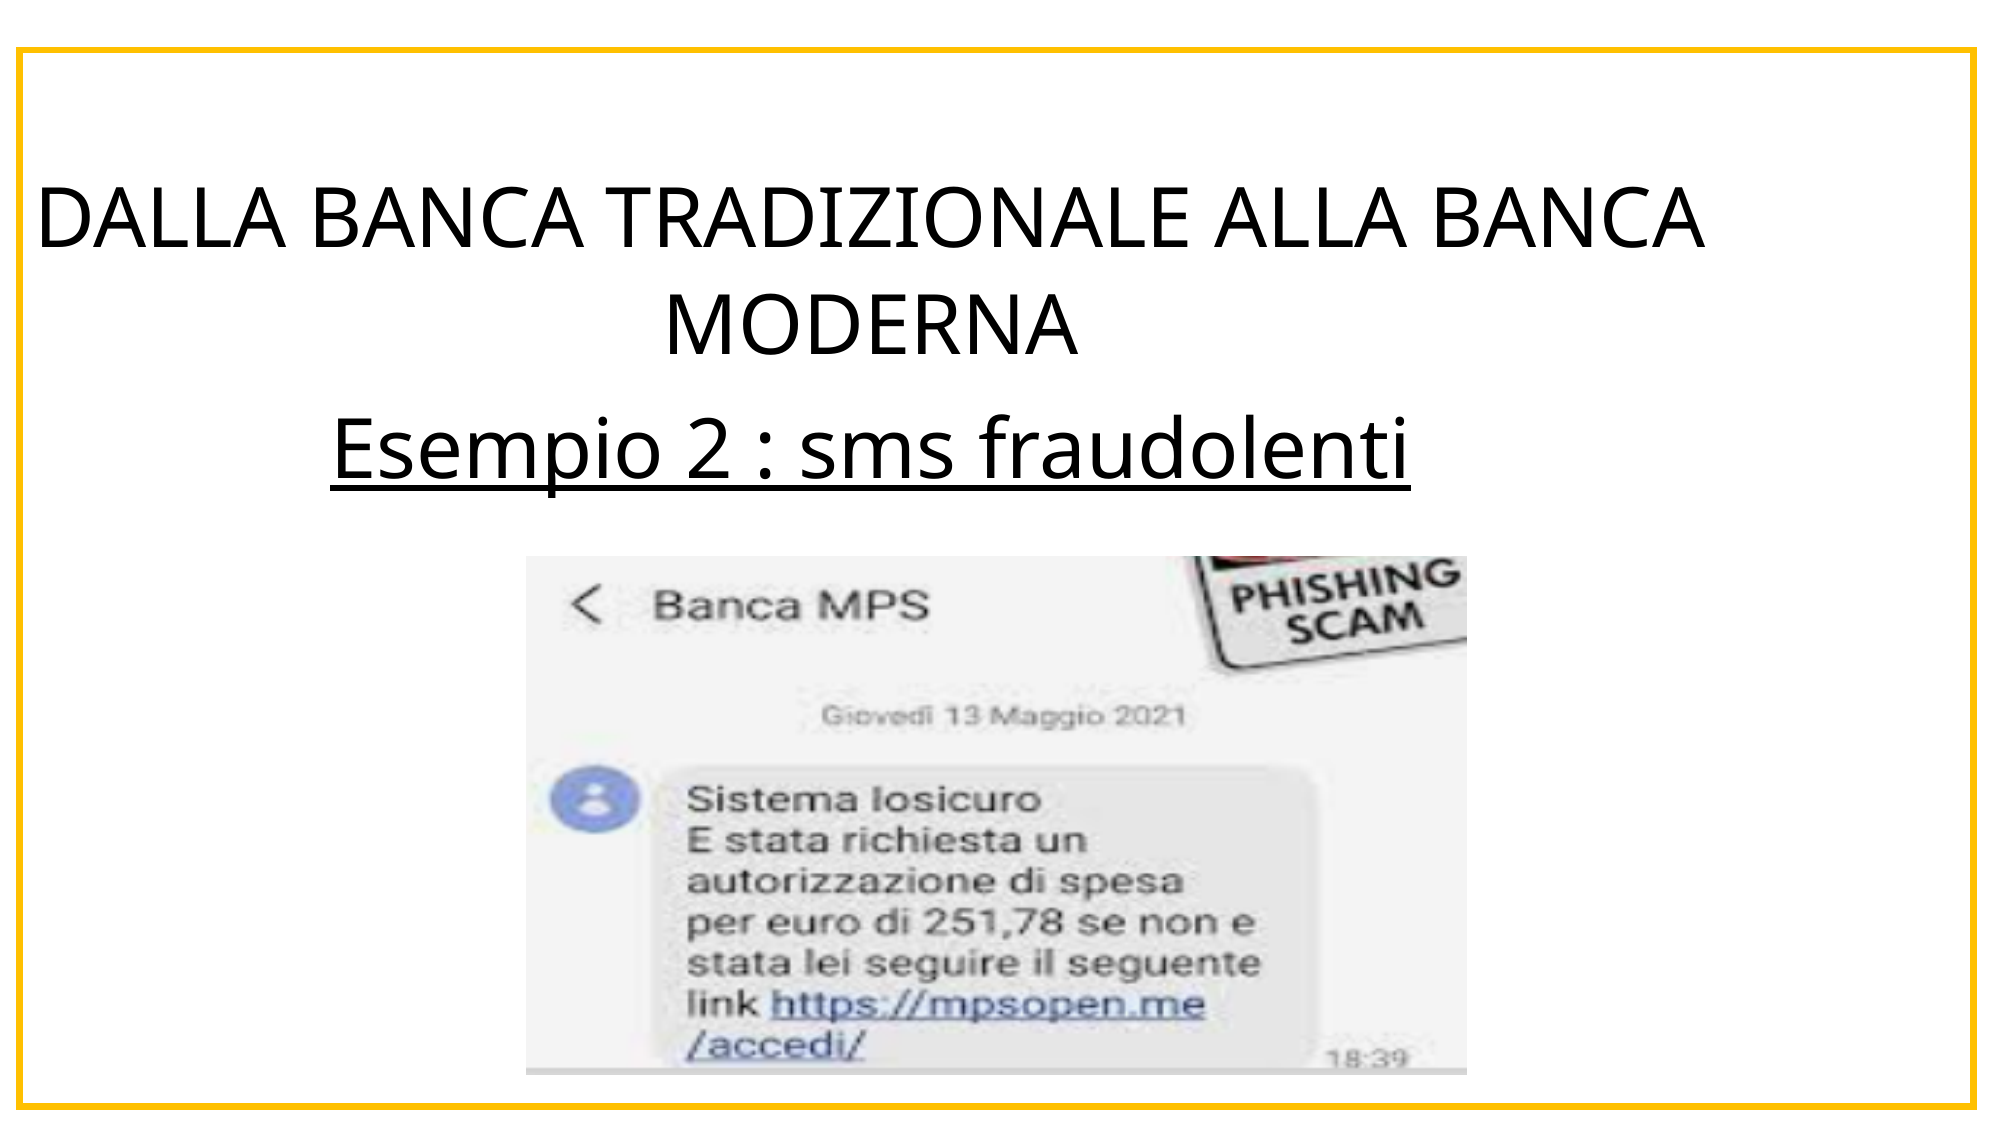

DALLA BANCA TRADIZIONALE ALLA BANCA MODERNA
Esempio 2 : sms fraudolenti